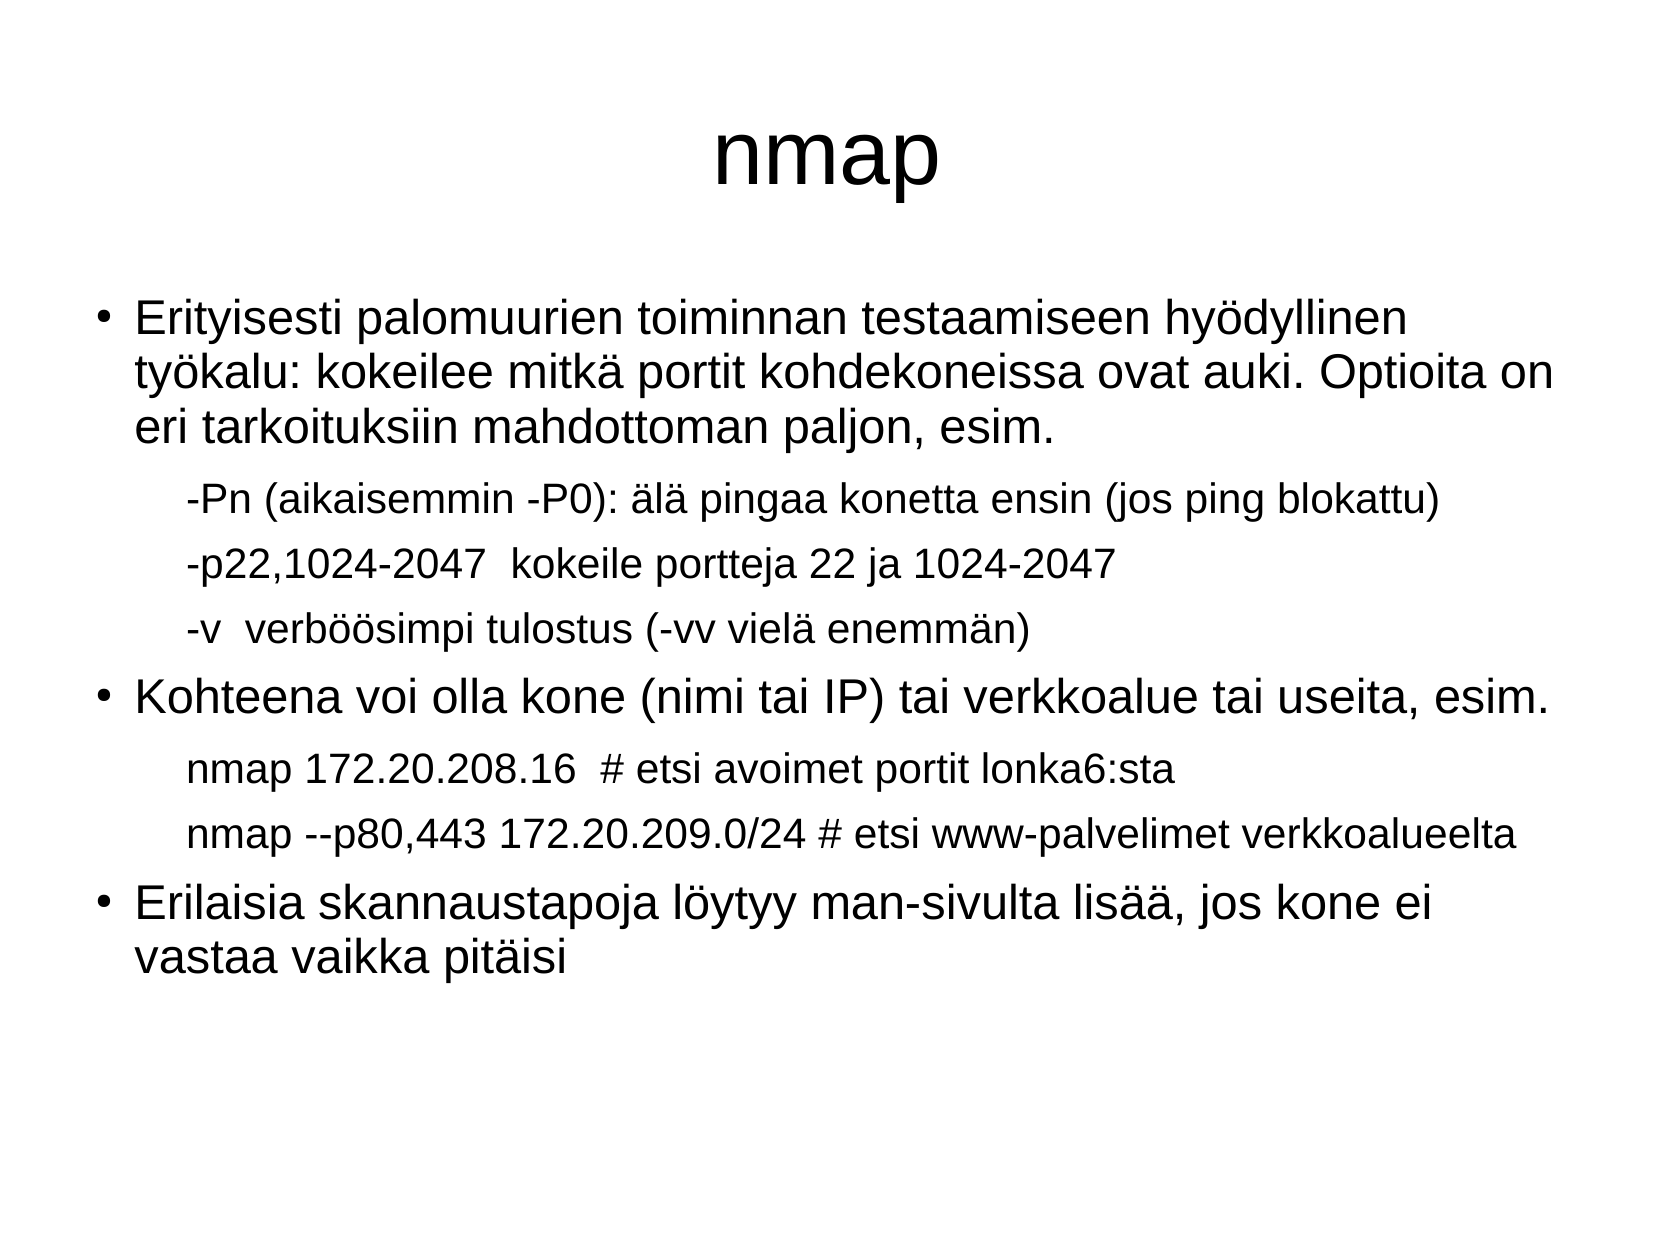

# nmap
Erityisesti palomuurien toiminnan testaamiseen hyödyllinen työkalu: kokeilee mitkä portit kohdekoneissa ovat auki. Optioita on eri tarkoituksiin mahdottoman paljon, esim.
-Pn (aikaisemmin -P0): älä pingaa konetta ensin (jos ping blokattu)
-p22,1024-2047 kokeile portteja 22 ja 1024-2047
-v verböösimpi tulostus (-vv vielä enemmän)
Kohteena voi olla kone (nimi tai IP) tai verkkoalue tai useita, esim.
nmap 172.20.208.16 # etsi avoimet portit lonka6:sta
nmap --p80,443 172.20.209.0/24 # etsi www-palvelimet verkkoalueelta
Erilaisia skannaustapoja löytyy man-sivulta lisää, jos kone ei vastaa vaikka pitäisi